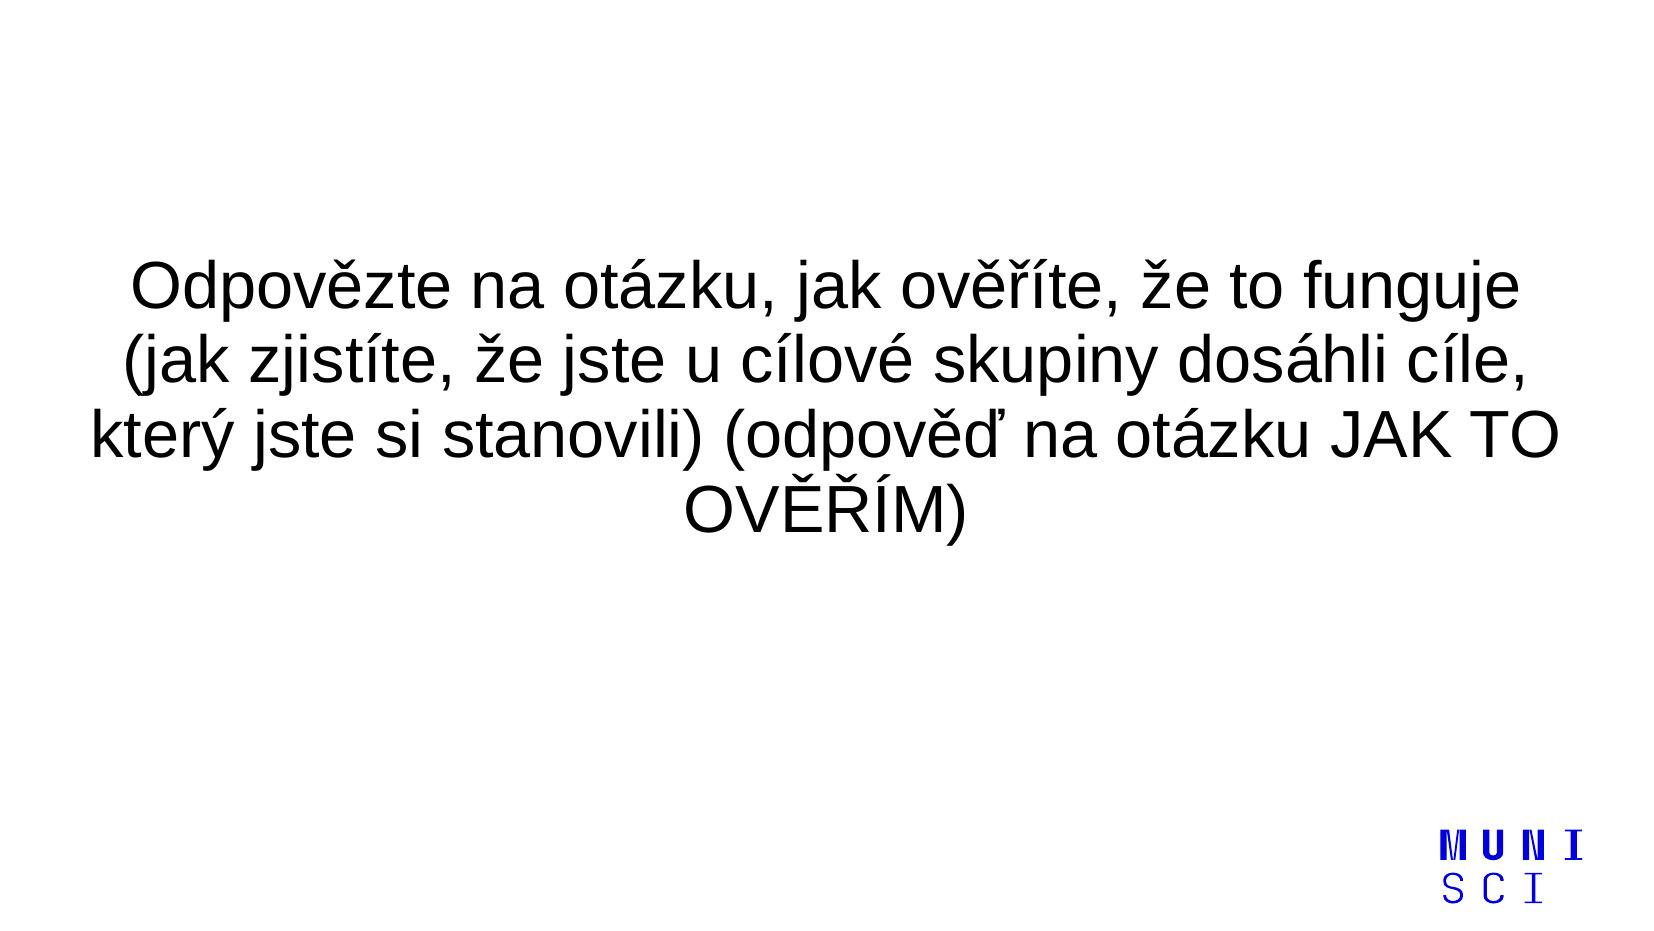

# Odpovězte na otázku, jak ověříte, že to funguje (jak zjistíte, že jste u cílové skupiny dosáhli cíle, který jste si stanovili) (odpověď na otázku JAK TO OVĚŘÍM)